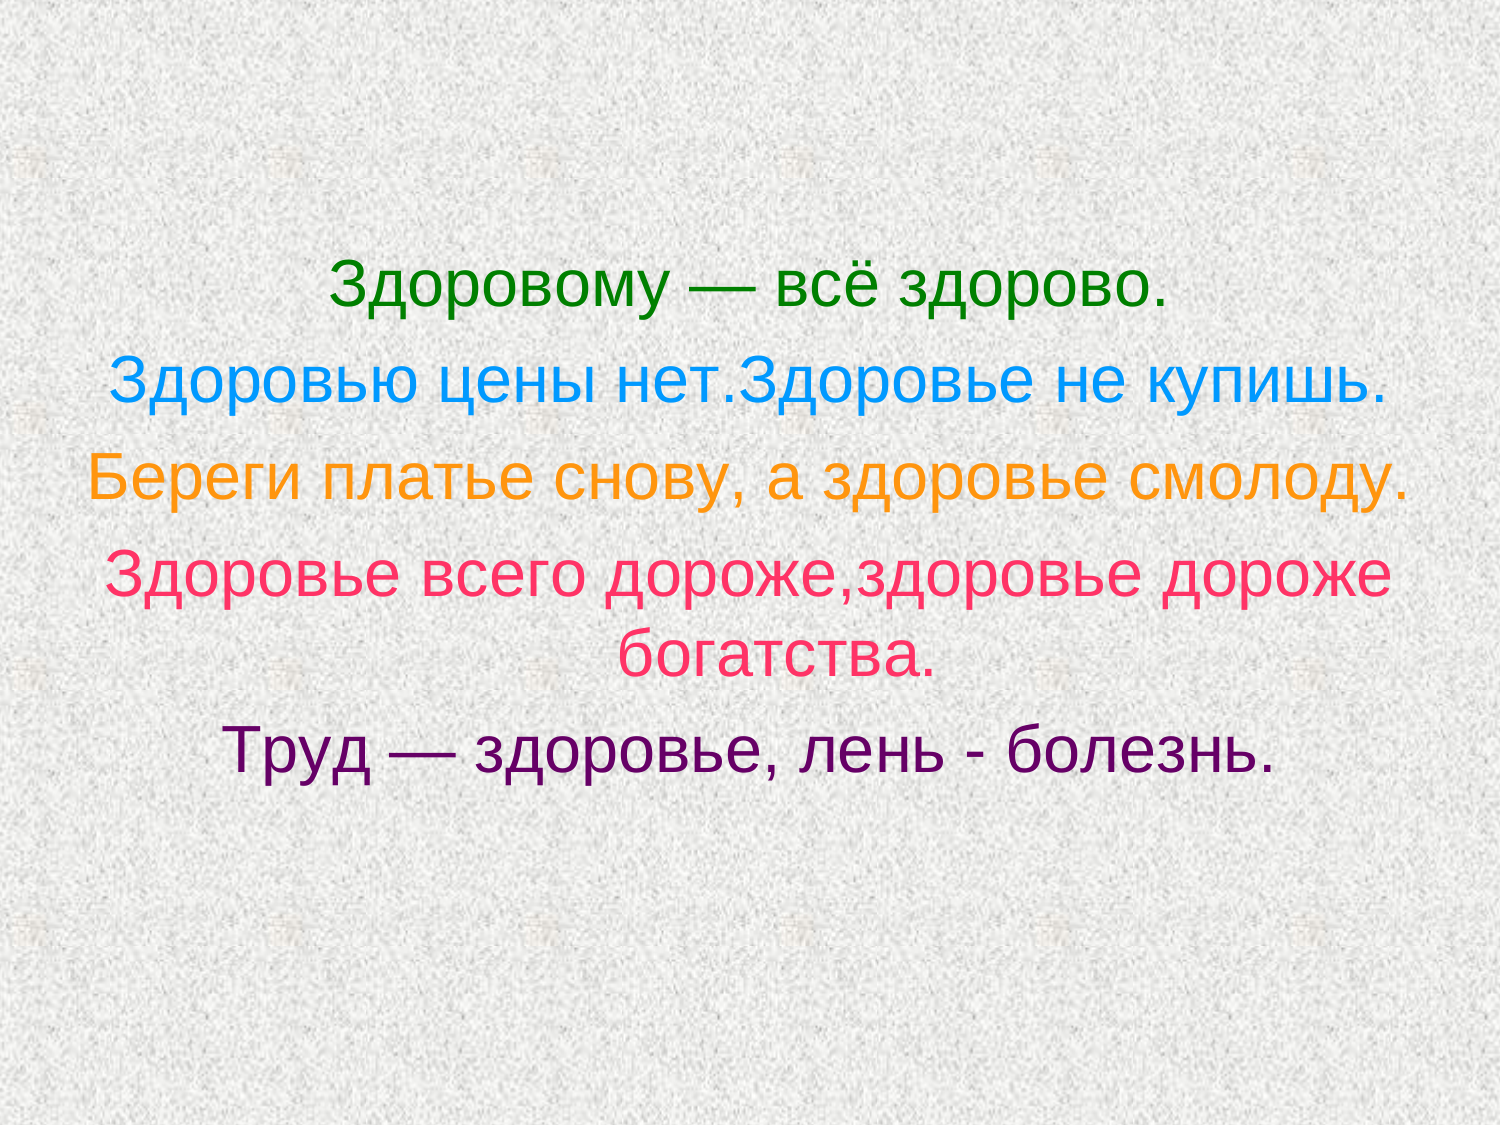

# Здоровому — всё здорово.
Здоровью цены нет.Здоровье не купишь.
Береги платье снову, а здоровье смолоду.
Здоровье всего дороже,здоровье дороже богатства.
Труд — здоровье, лень - болезнь.